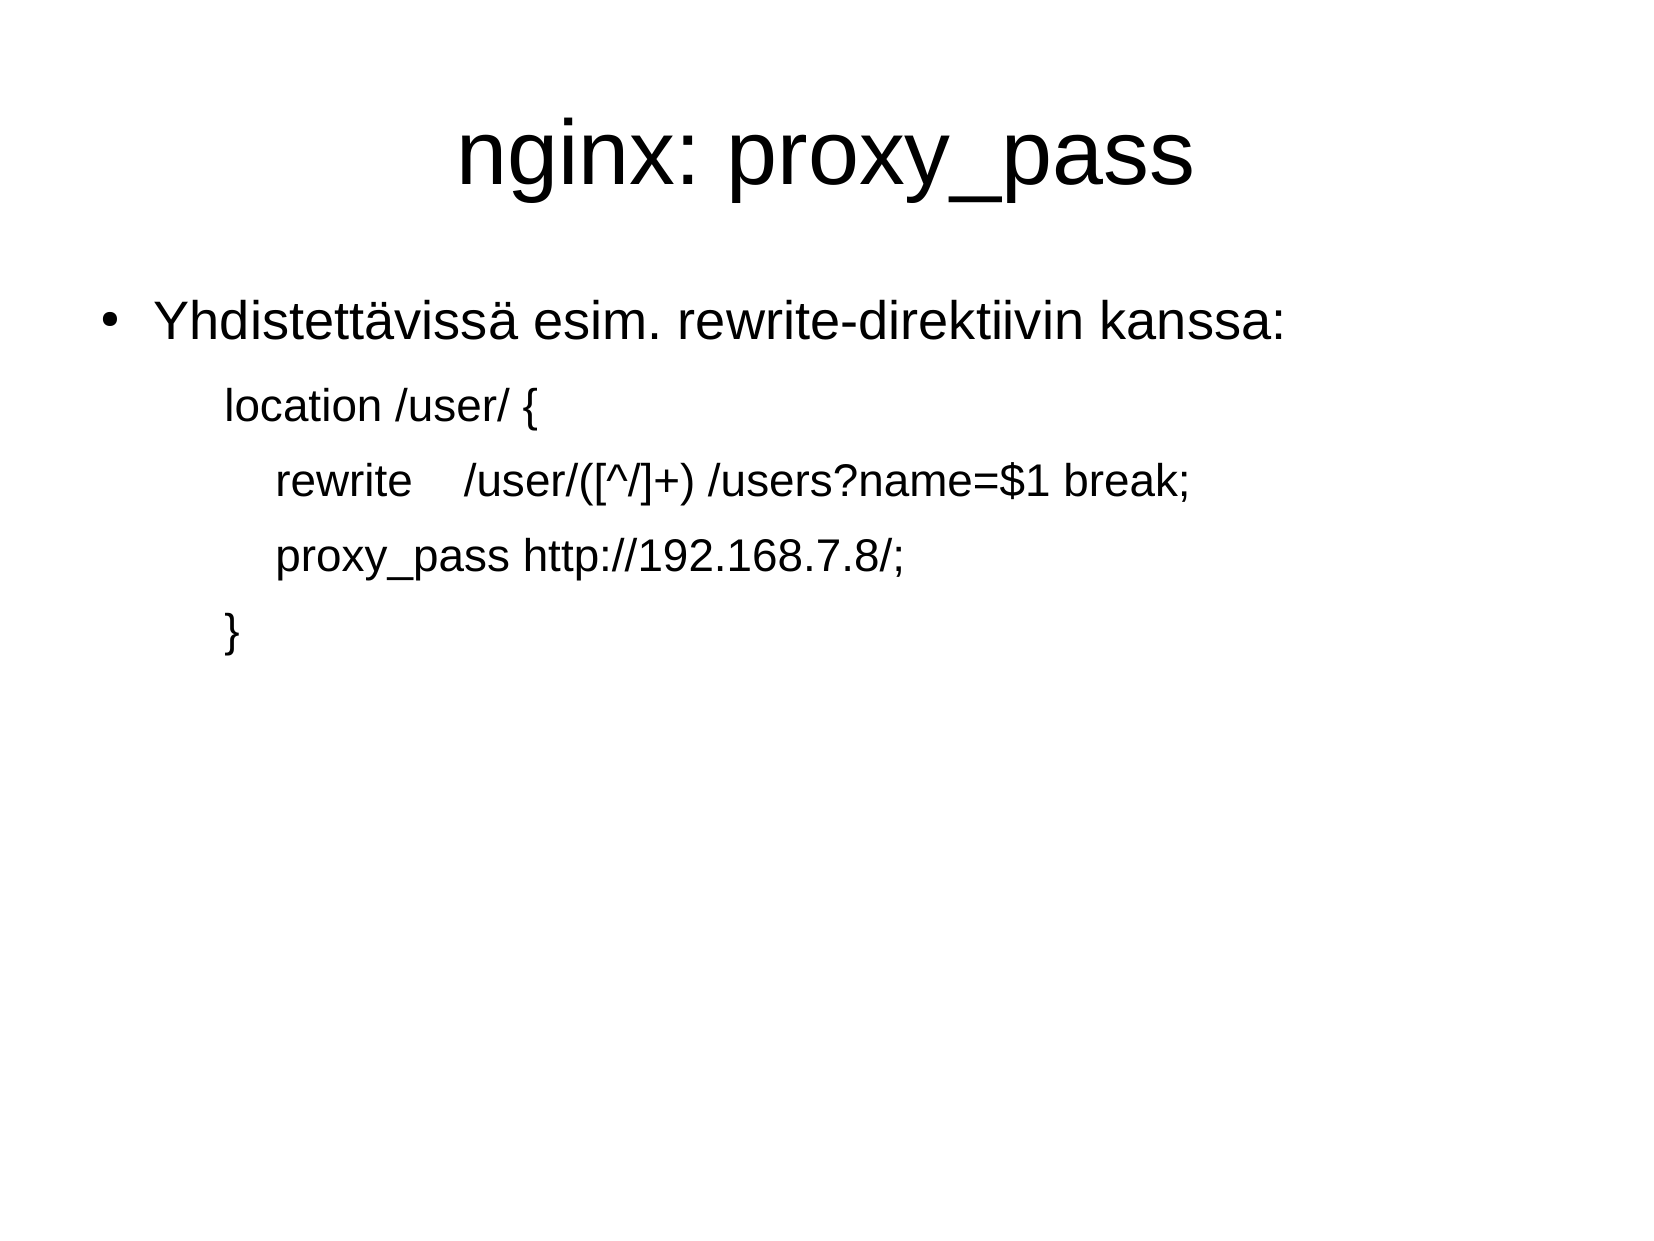

# nginx: proxy_pass
Yhdistettävissä esim. rewrite-direktiivin kanssa:
location /user/ {
 rewrite /user/([^/]+) /users?name=$1 break;
 proxy_pass http://192.168.7.8/;
}